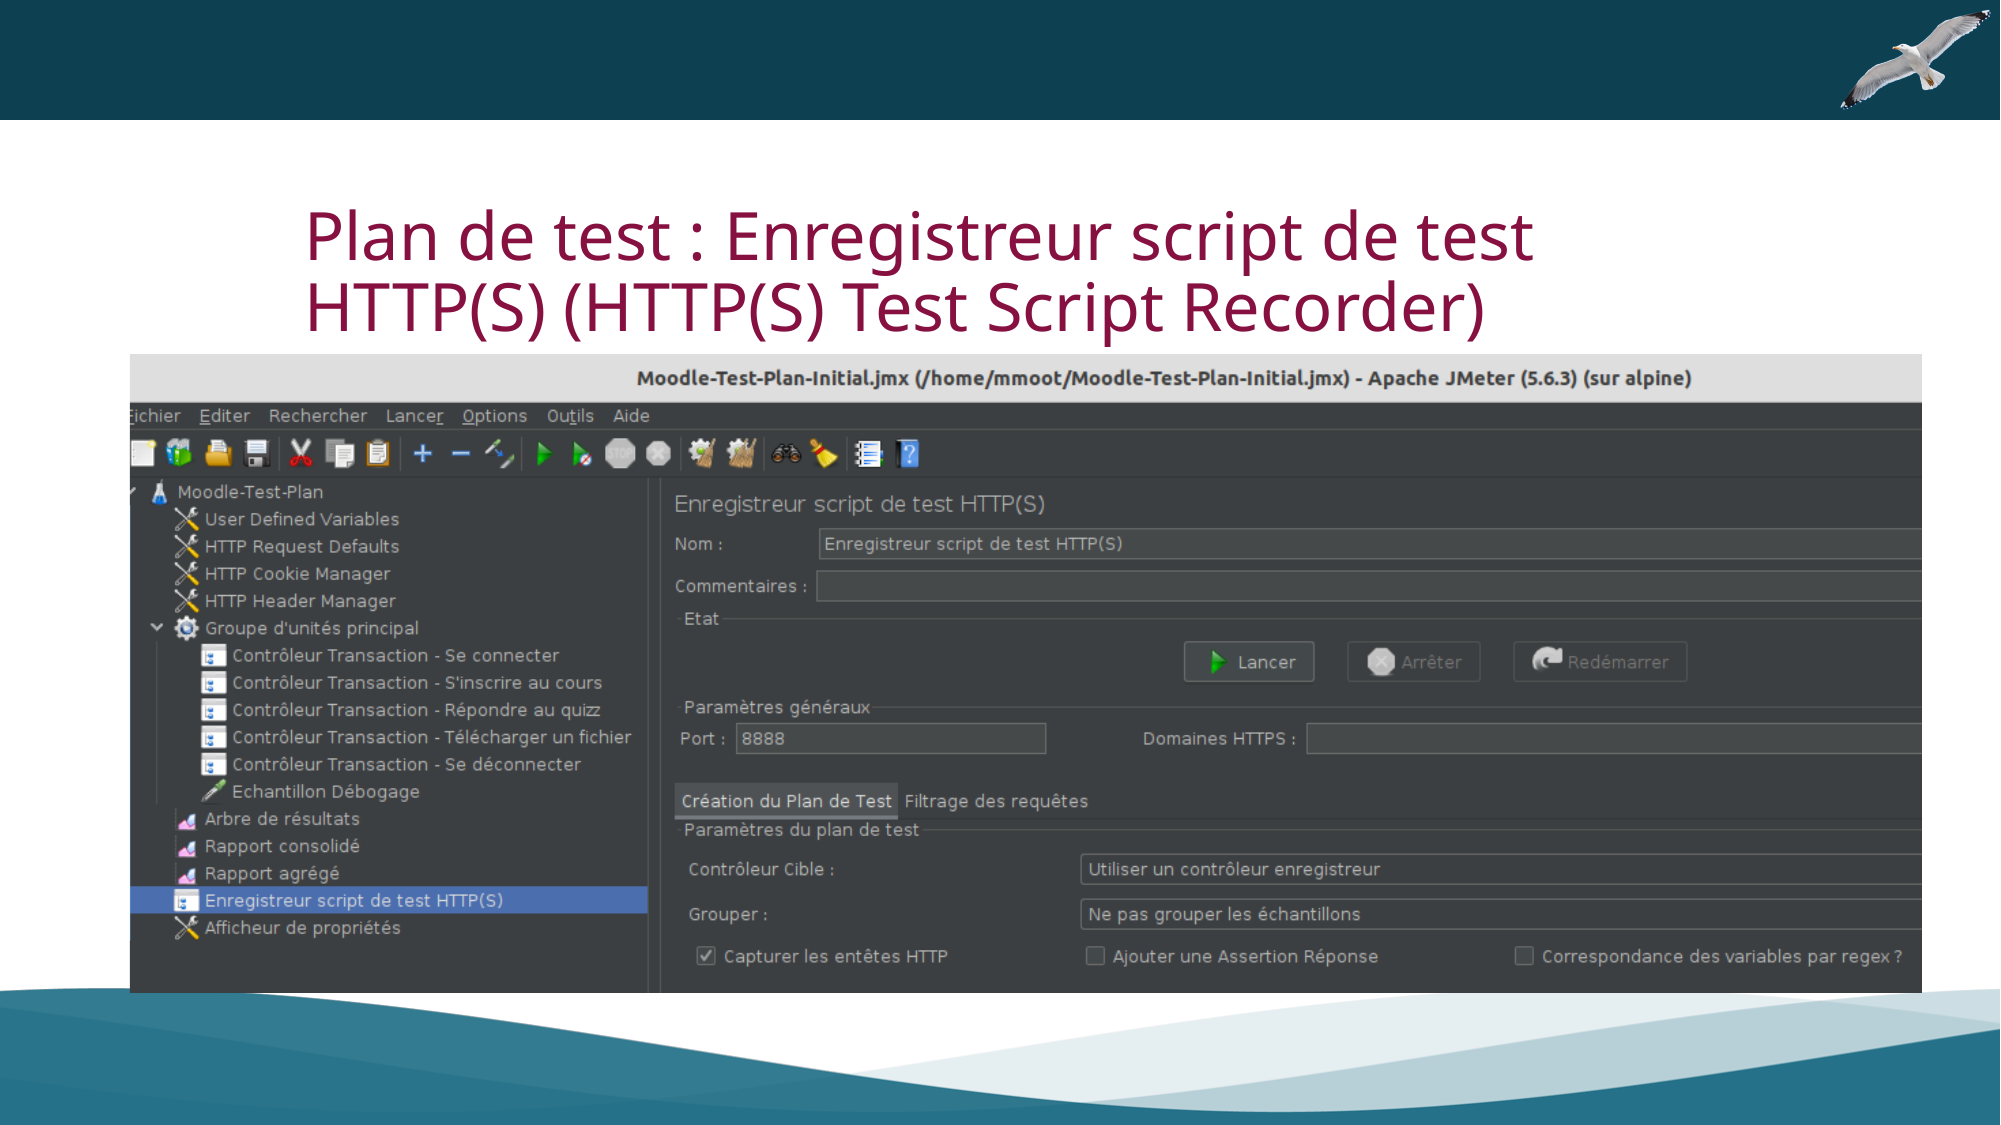

Plan de test : Enregistreur script de test HTTP(S) (HTTP(S) Test Script Recorder)
#